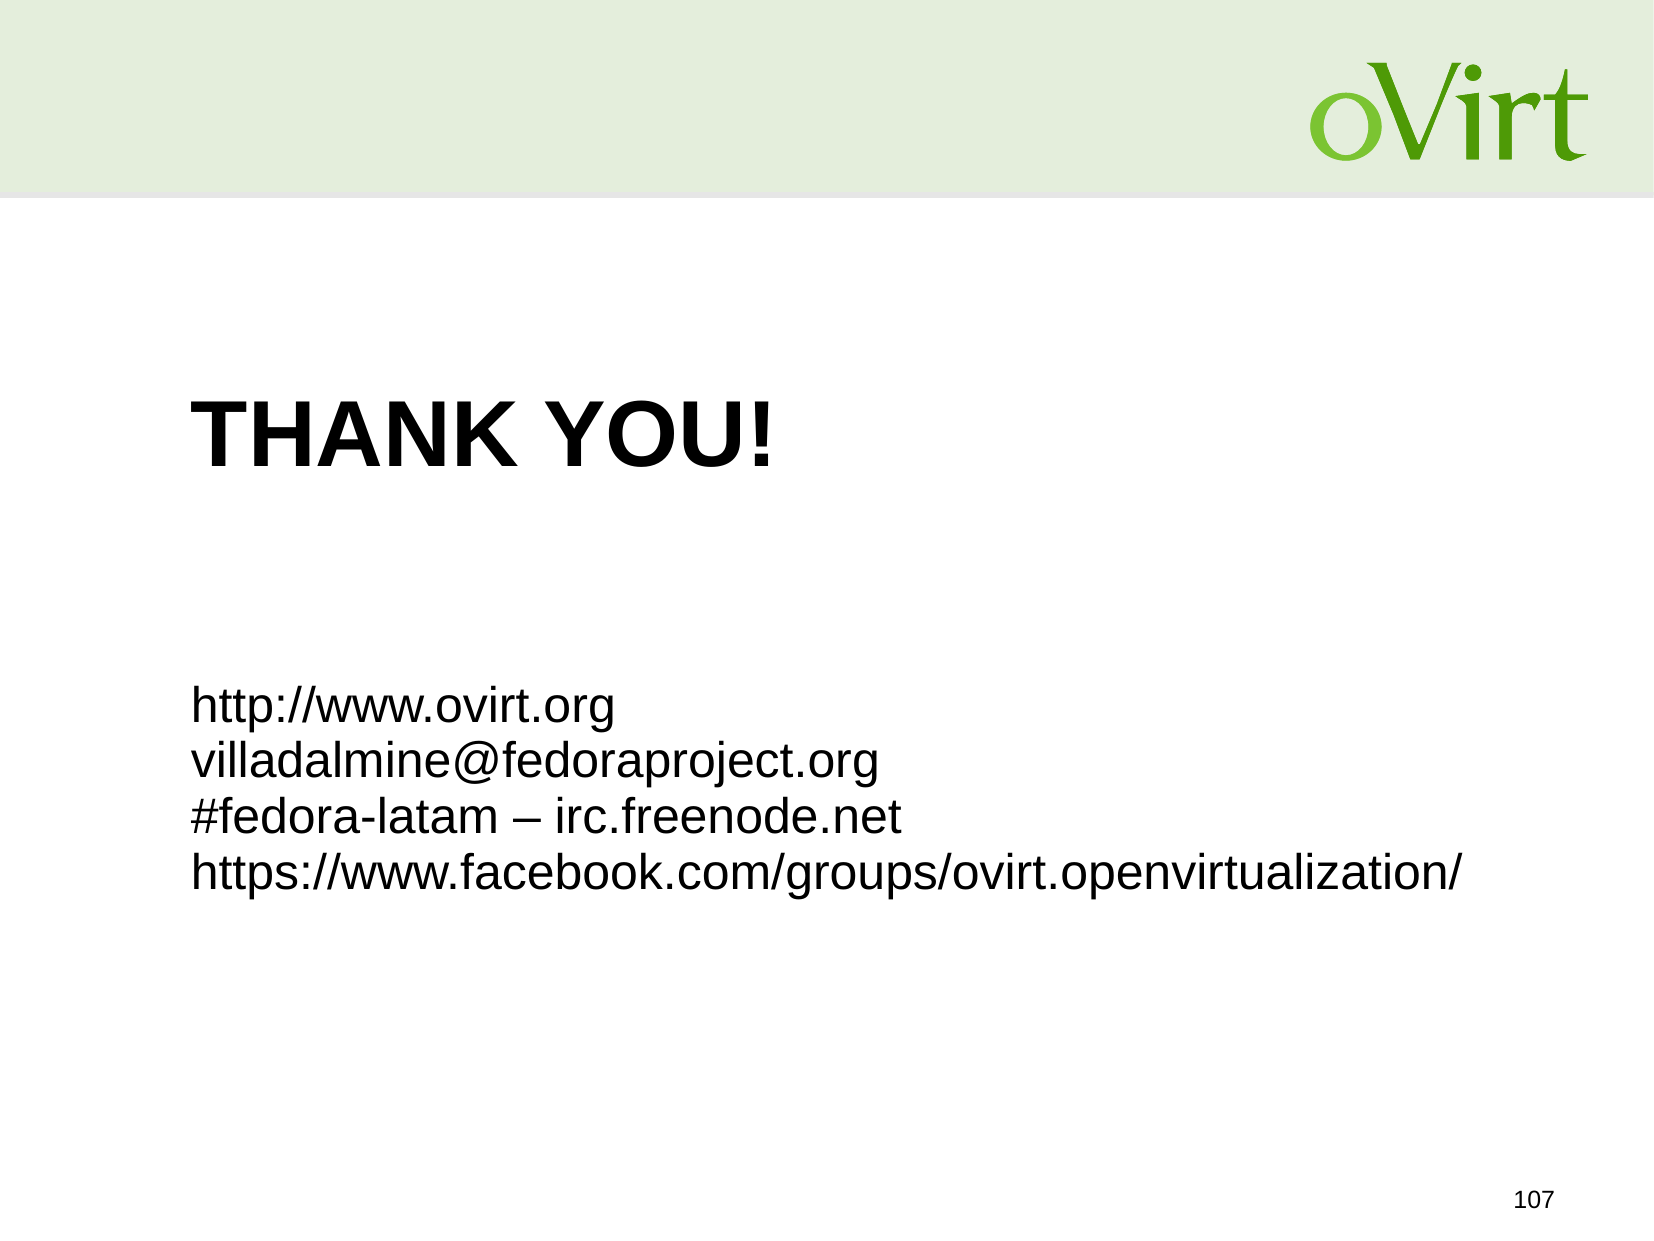

THANK YOU!
http://www.ovirt.org
villadalmine@fedoraproject.org
#fedora-latam – irc.freenode.net
https://www.facebook.com/groups/ovirt.openvirtualization/
http://lists.ovirt.org/mailman/listinfo/users